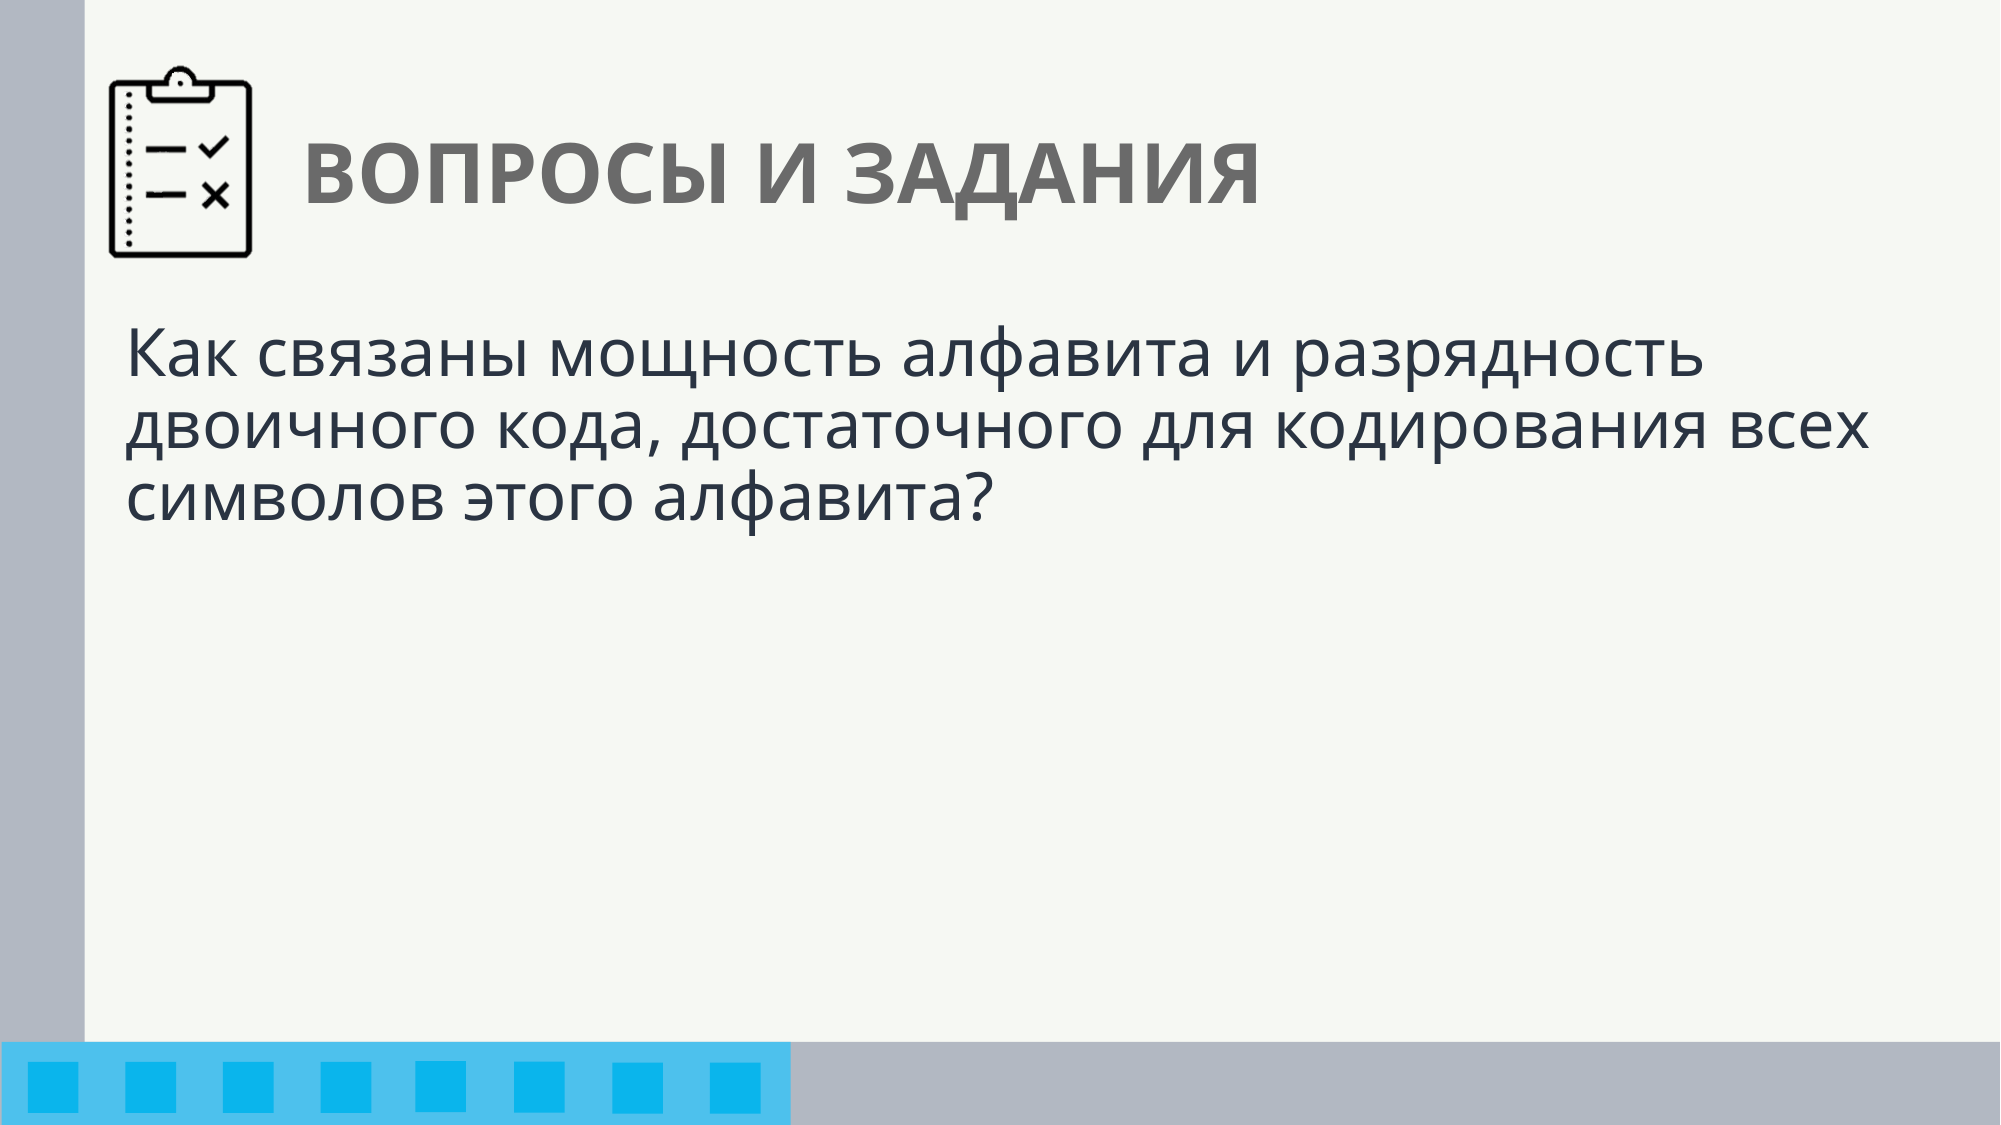

# ВОПРОСЫ И ЗАДАНИЯ
Как связаны мощность алфавита и разрядность двоичного кода, достаточного для кодирования всех символов этого алфавита?